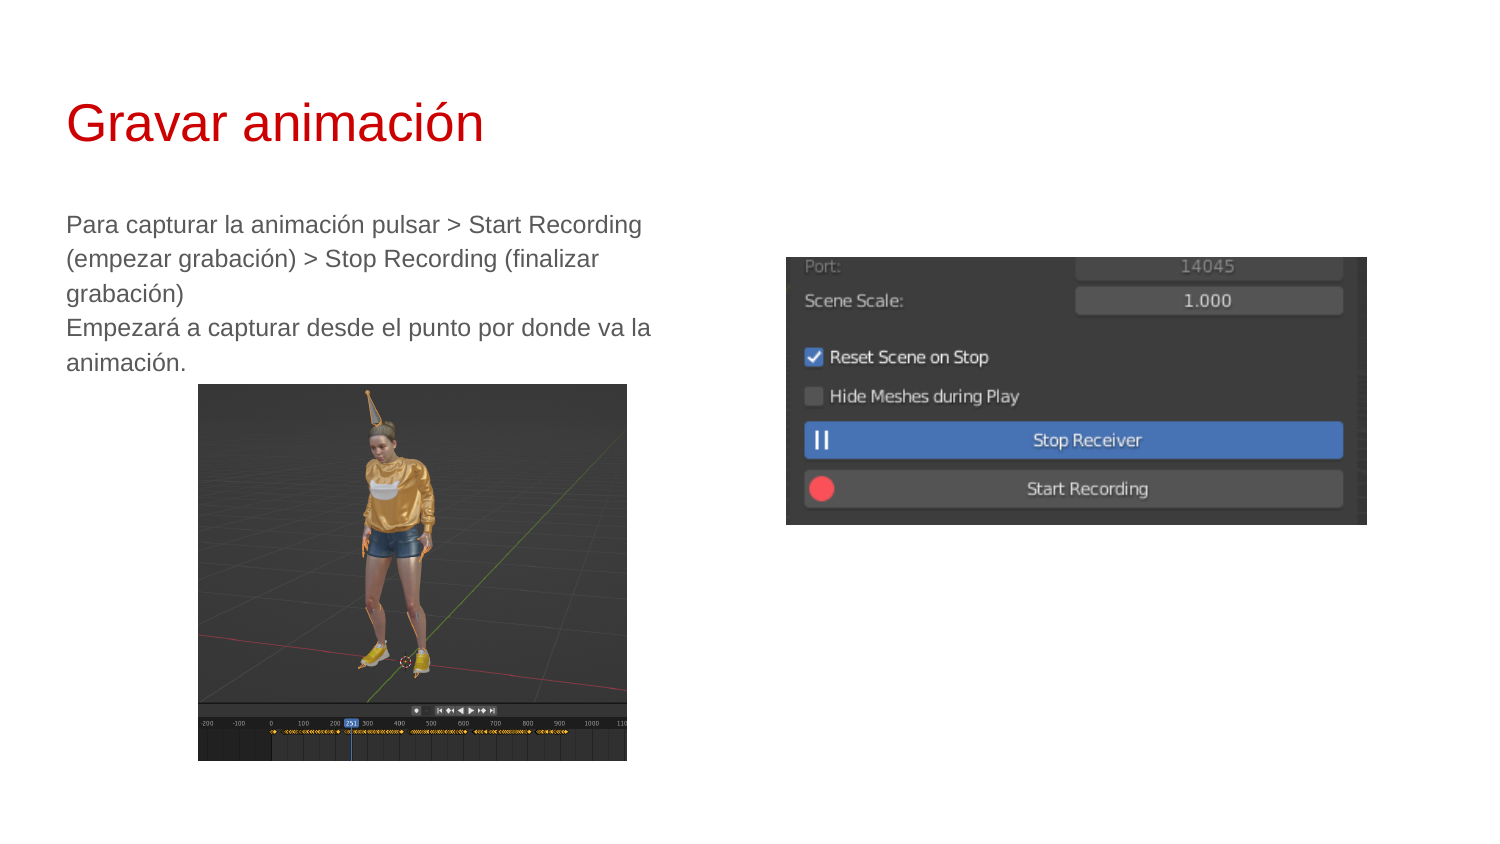

# Gravar animación
Para capturar la animación pulsar > Start Recording (empezar grabación) > Stop Recording (finalizar grabación)
Empezará a capturar desde el punto por donde va la animación.